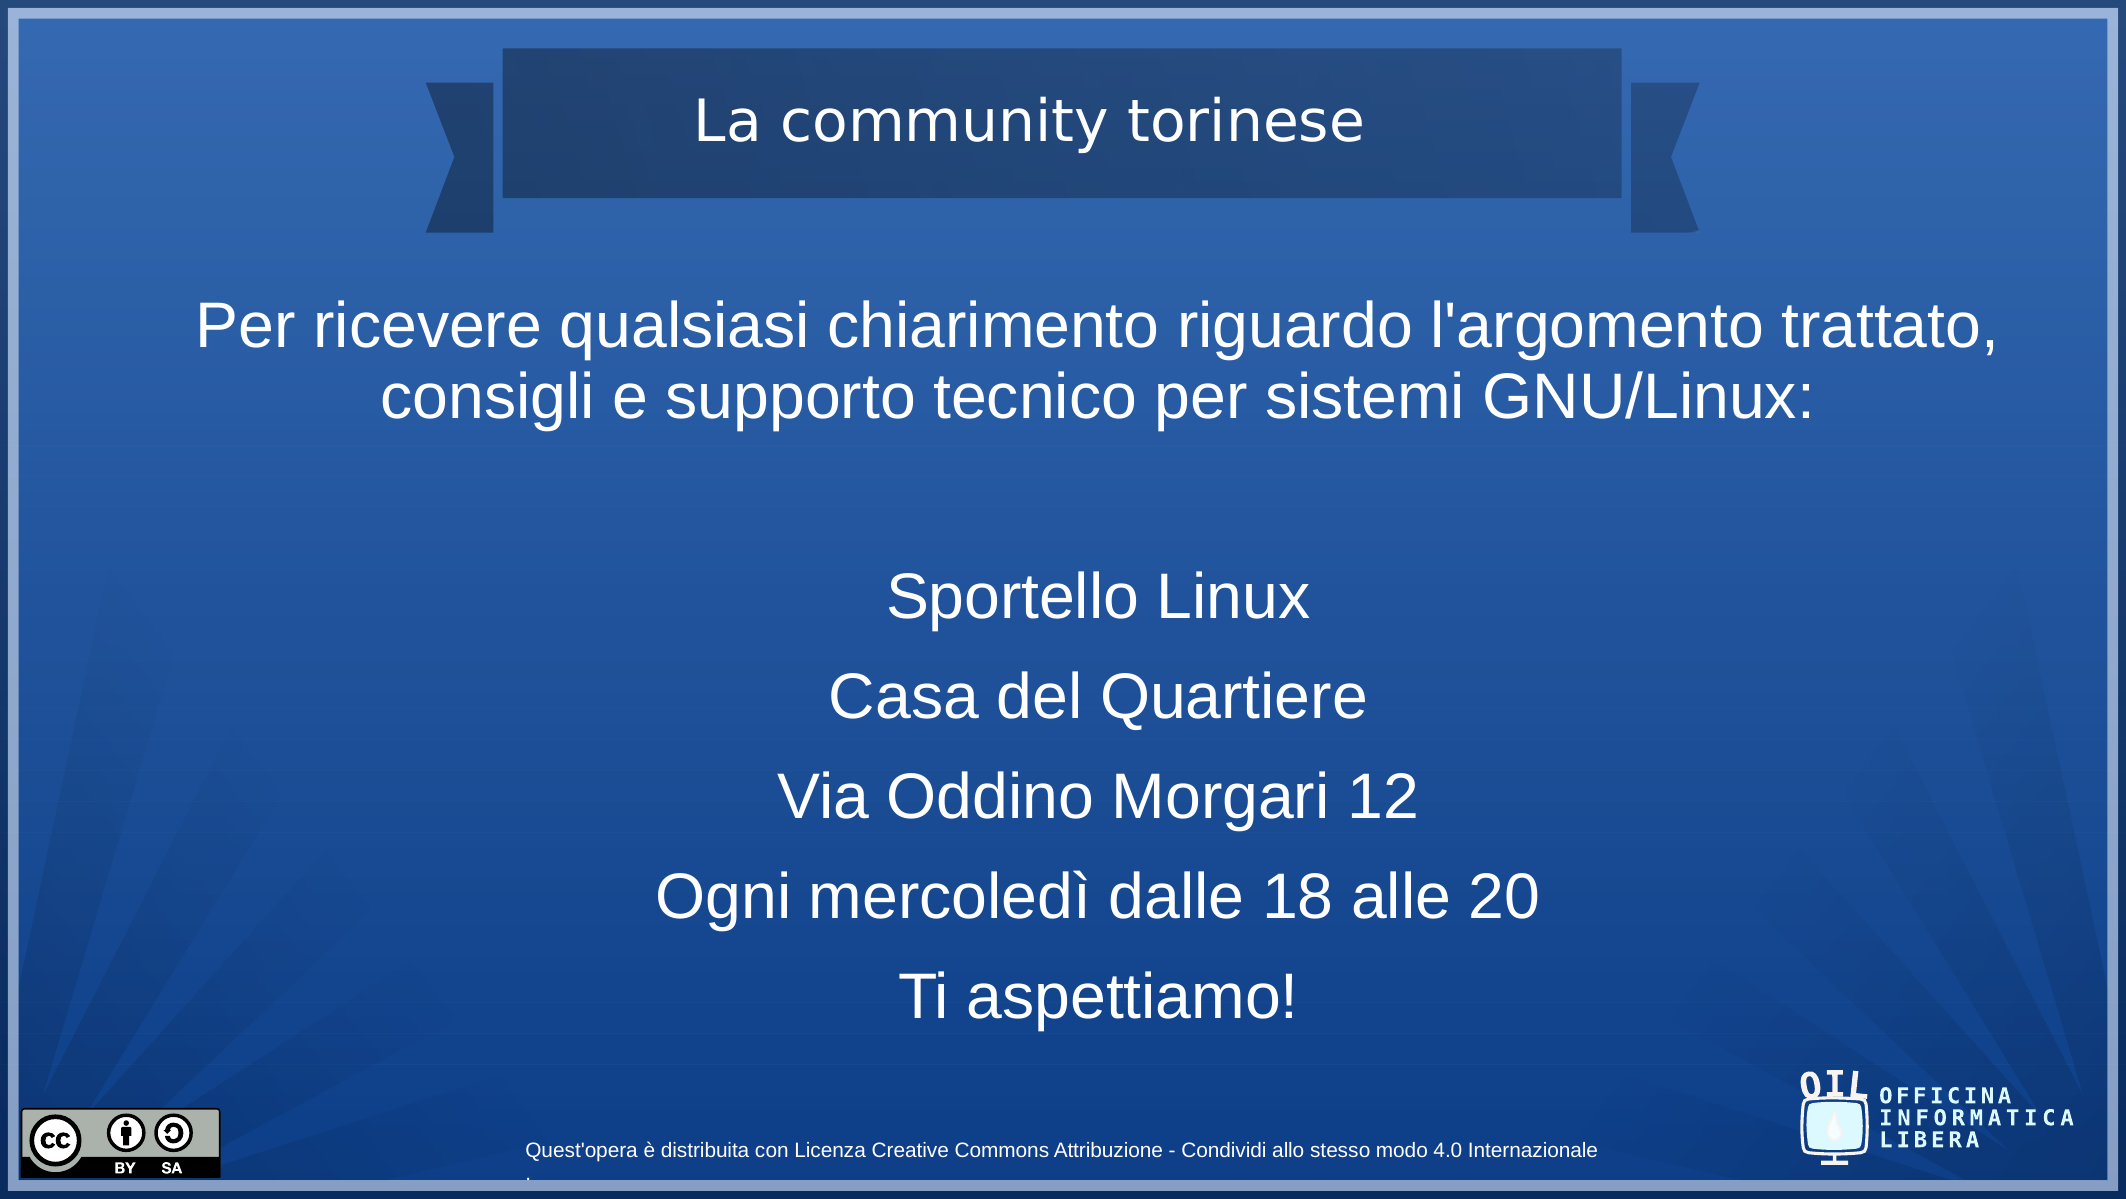

# La community torinese
Per ricevere qualsiasi chiarimento riguardo l'argomento trattato, consigli e supporto tecnico per sistemi GNU/Linux:
Sportello Linux
Casa del Quartiere
Via Oddino Morgari 12
Ogni mercoledì dalle 18 alle 20
Ti aspettiamo!
Quest'opera è distribuita con Licenza Creative Commons Attribuzione - Condividi allo stesso modo 4.0 Internazionale.